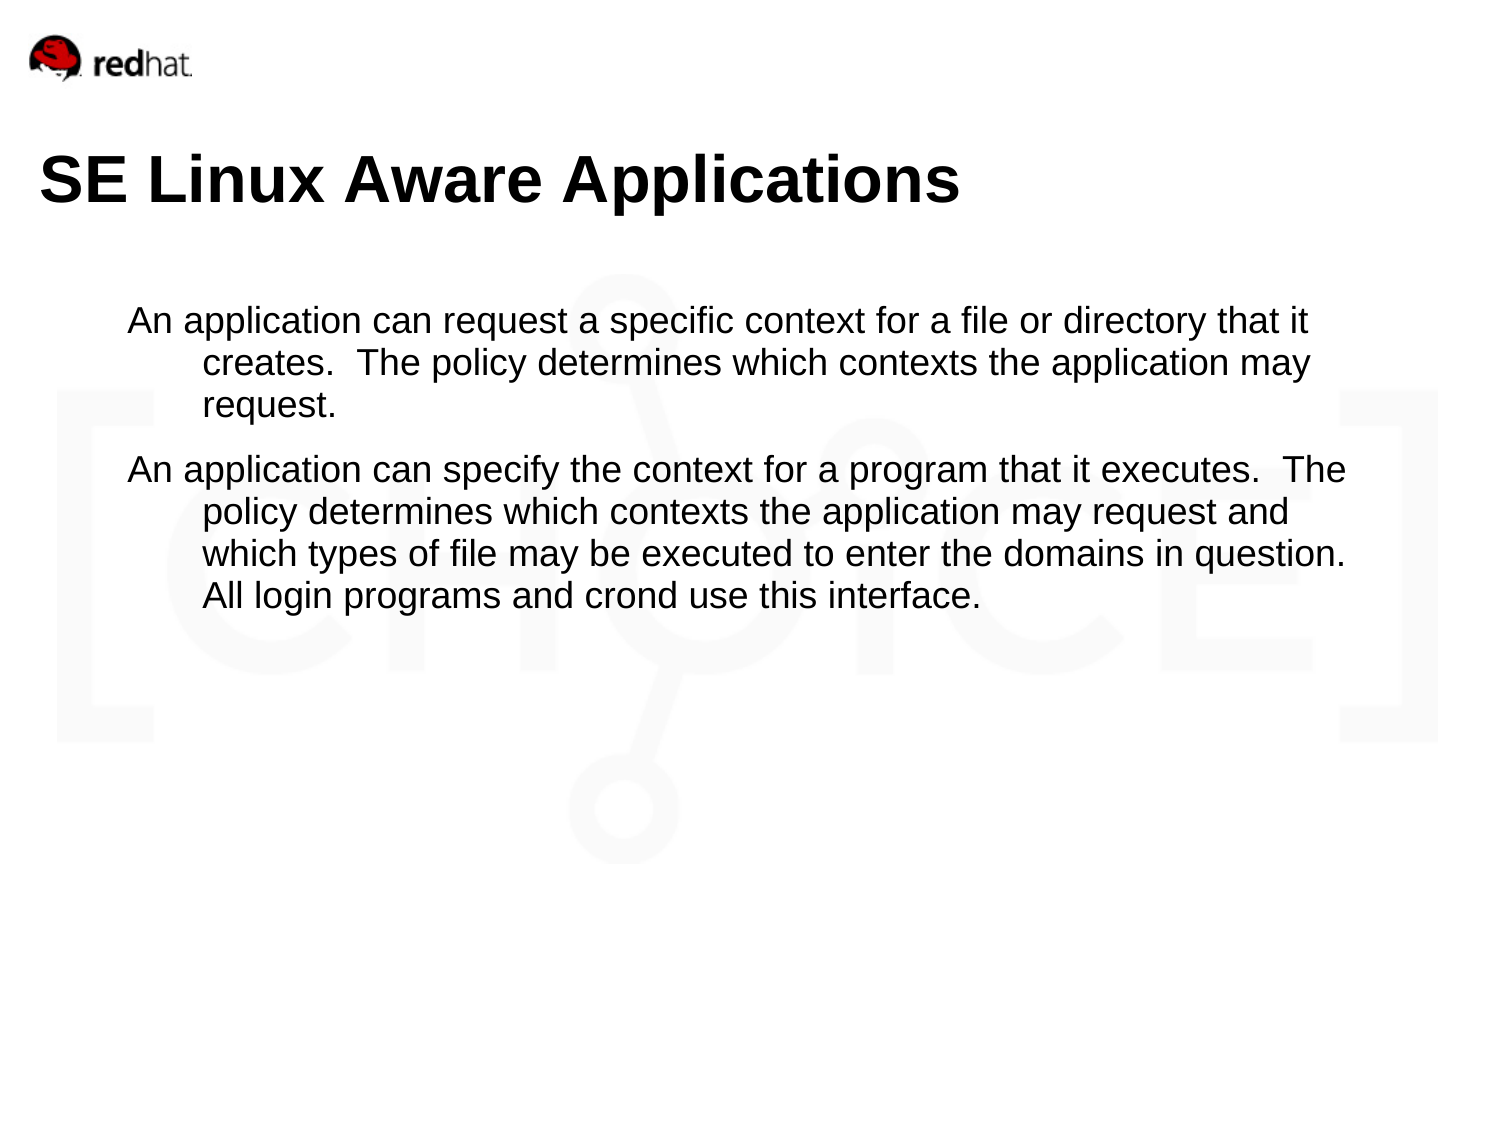

# SE Linux Aware Applications
An application can request a specific context for a file or directory that it creates. The policy determines which contexts the application may request.
An application can specify the context for a program that it executes. The policy determines which contexts the application may request and which types of file may be executed to enter the domains in question. All login programs and crond use this interface.